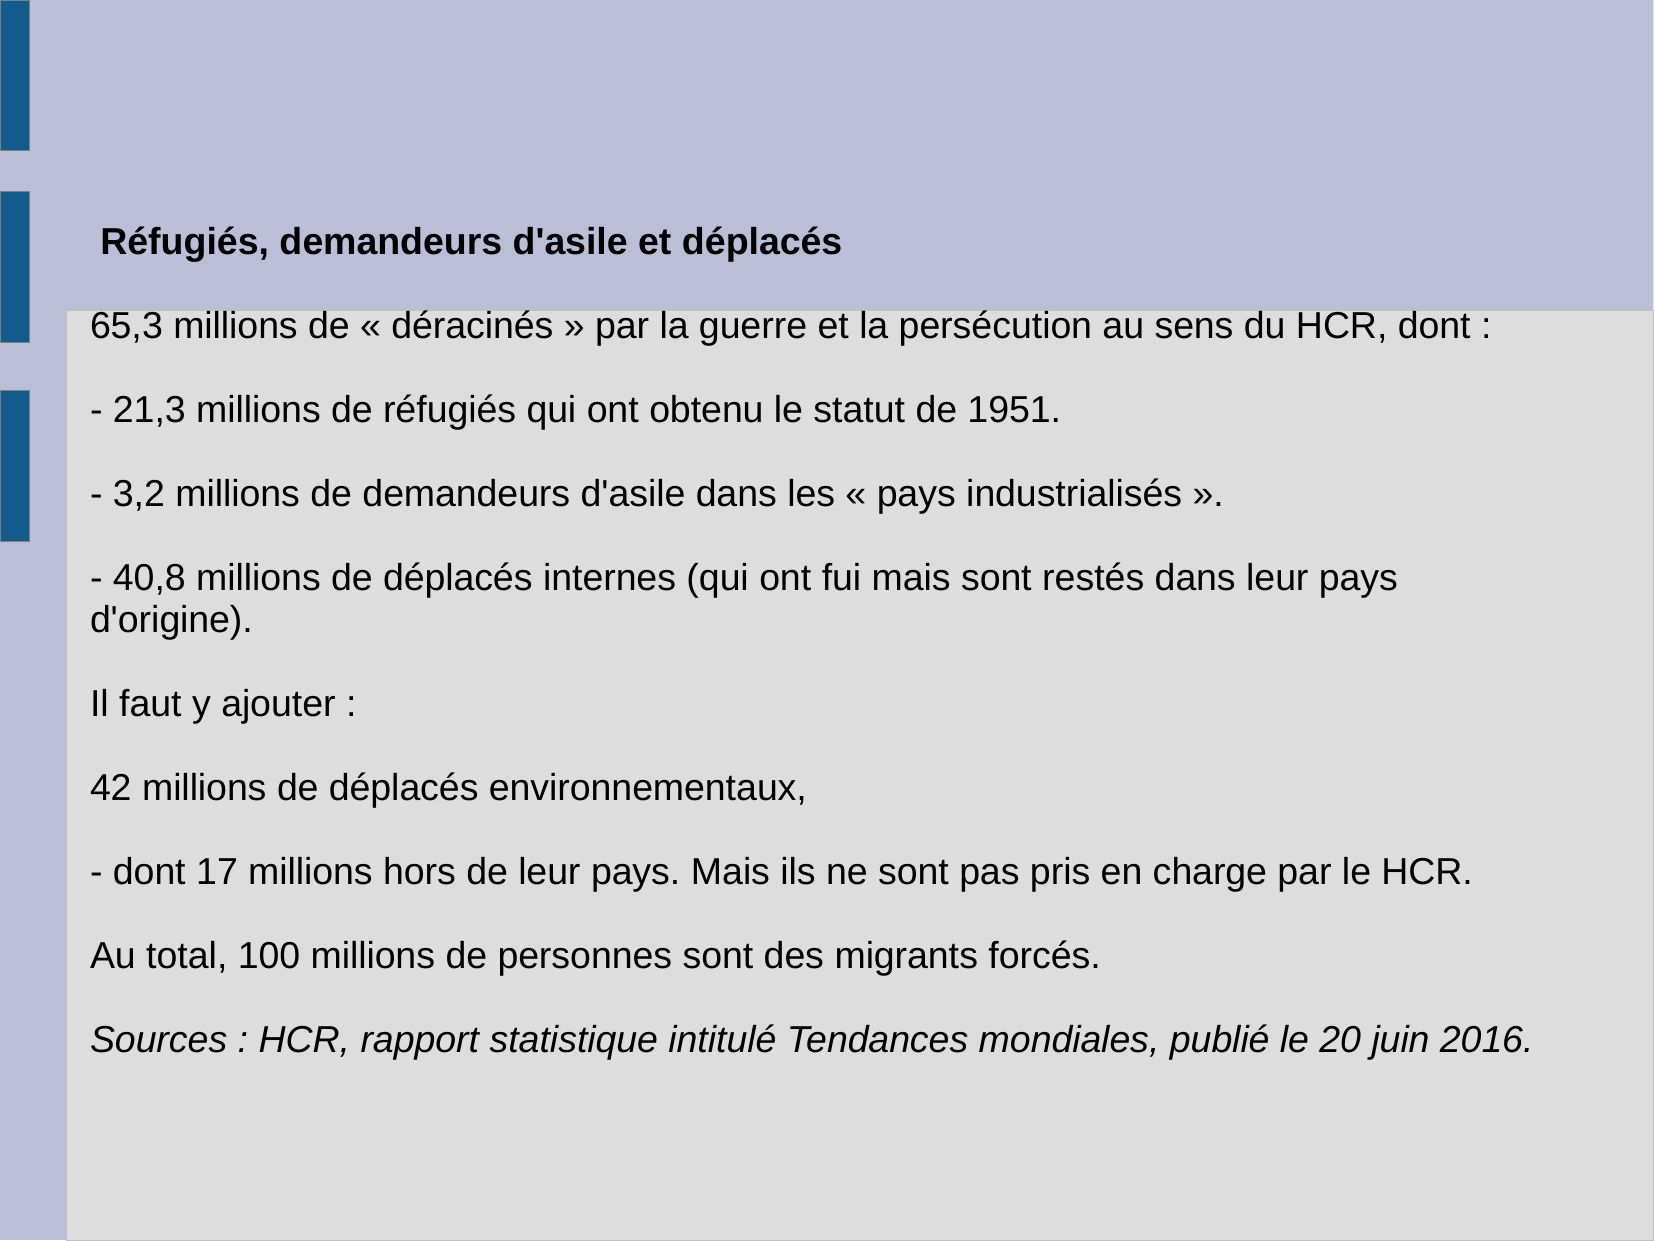

Réfugiés, demandeurs d'asile et déplacés
65,3 millions de « déracinés » par la guerre et la persécution au sens du HCR, dont :
- 21,3 millions de réfugiés qui ont obtenu le statut de 1951.
- 3,2 millions de demandeurs d'asile dans les « pays industrialisés ».
- 40,8 millions de déplacés internes (qui ont fui mais sont restés dans leur pays d'origine).
Il faut y ajouter :
42 millions de déplacés environnementaux,
- dont 17 millions hors de leur pays. Mais ils ne sont pas pris en charge par le HCR.
Au total, 100 millions de personnes sont des migrants forcés.
Sources : HCR, rapport statistique intitulé Tendances mondiales, publié le 20 juin 2016.